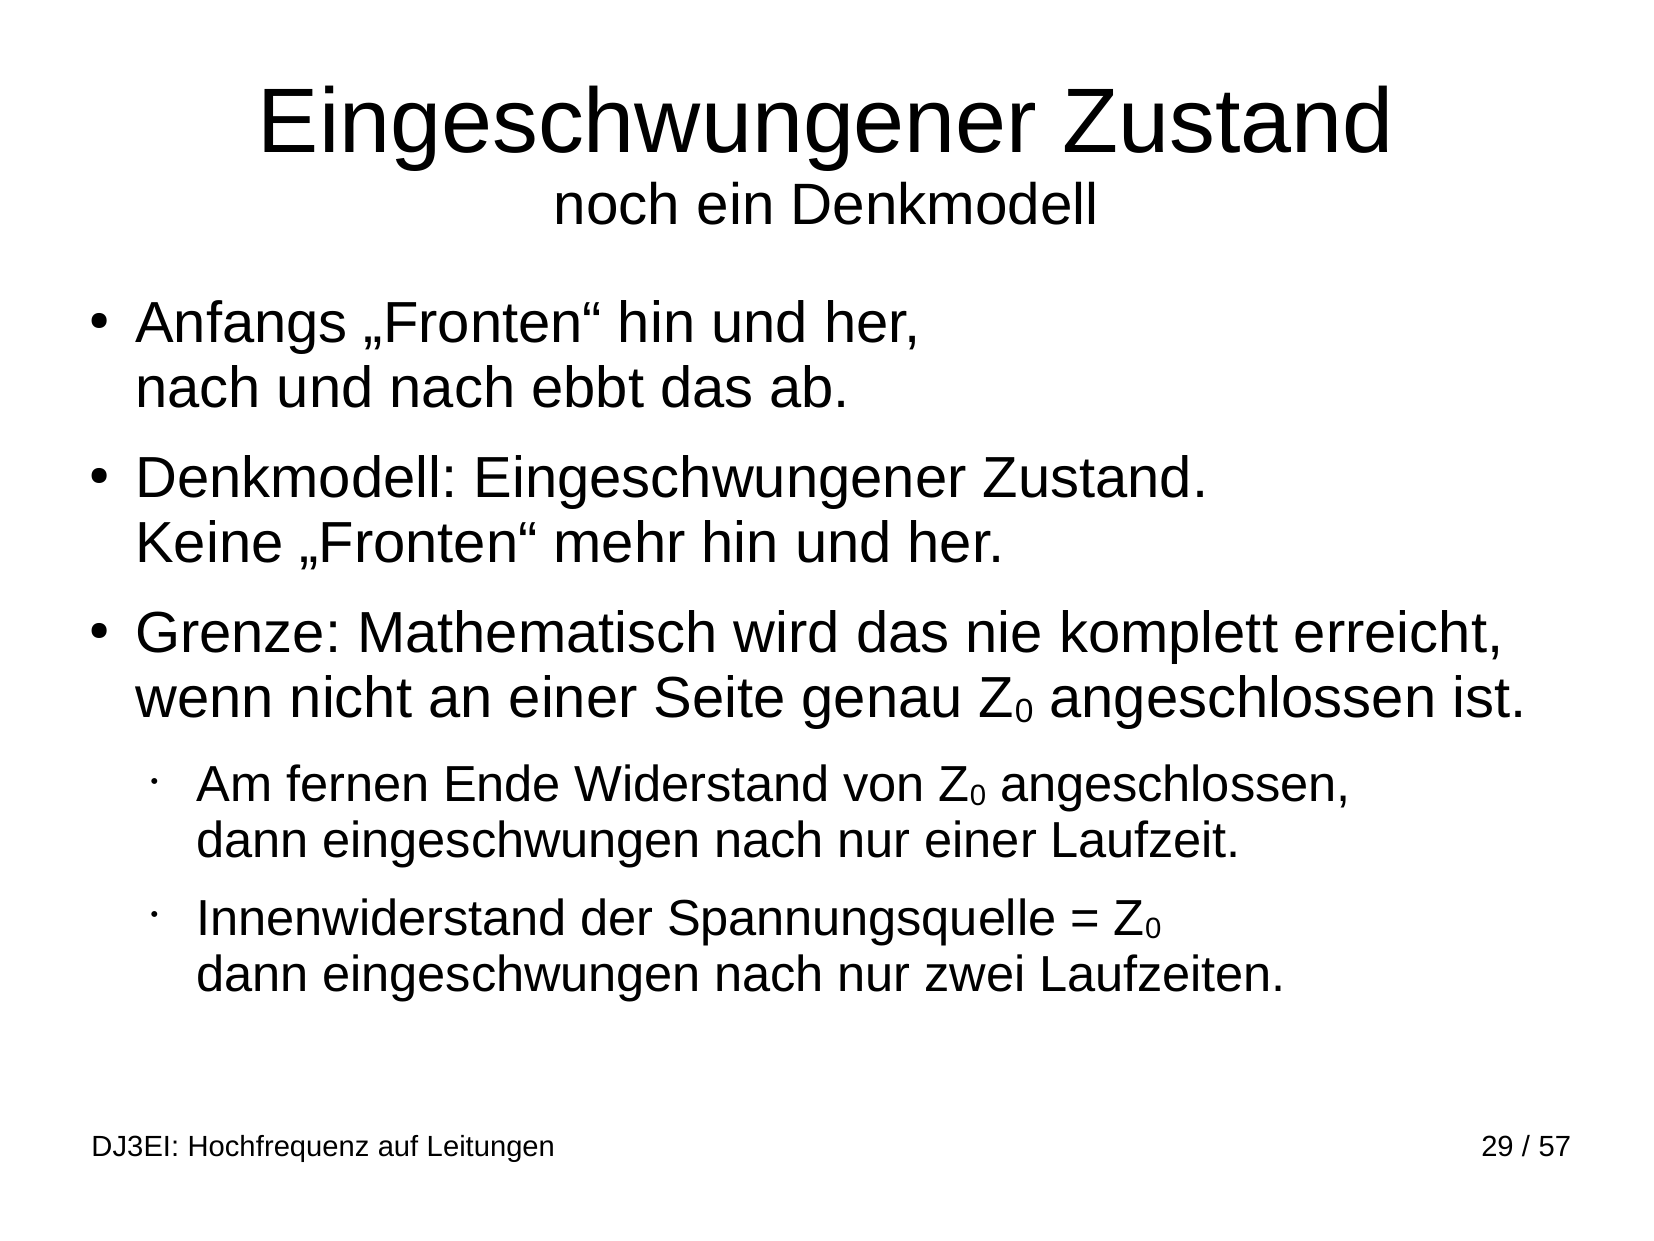

# Eingeschwungener Zustand noch ein Denkmodell
Anfangs „Fronten“ hin und her,
nach und nach ebbt das ab.
Denkmodell: Eingeschwungener Zustand.
Keine „Fronten“ mehr hin und her.
Grenze: Mathematisch wird das nie komplett erreicht, wenn nicht an einer Seite genau Z0 angeschlossen ist.
Am fernen Ende Widerstand von Z0 angeschlossen,
dann eingeschwungen nach nur einer Laufzeit.
Innenwiderstand der Spannungsquelle = Z0
dann eingeschwungen nach nur zwei Laufzeiten.